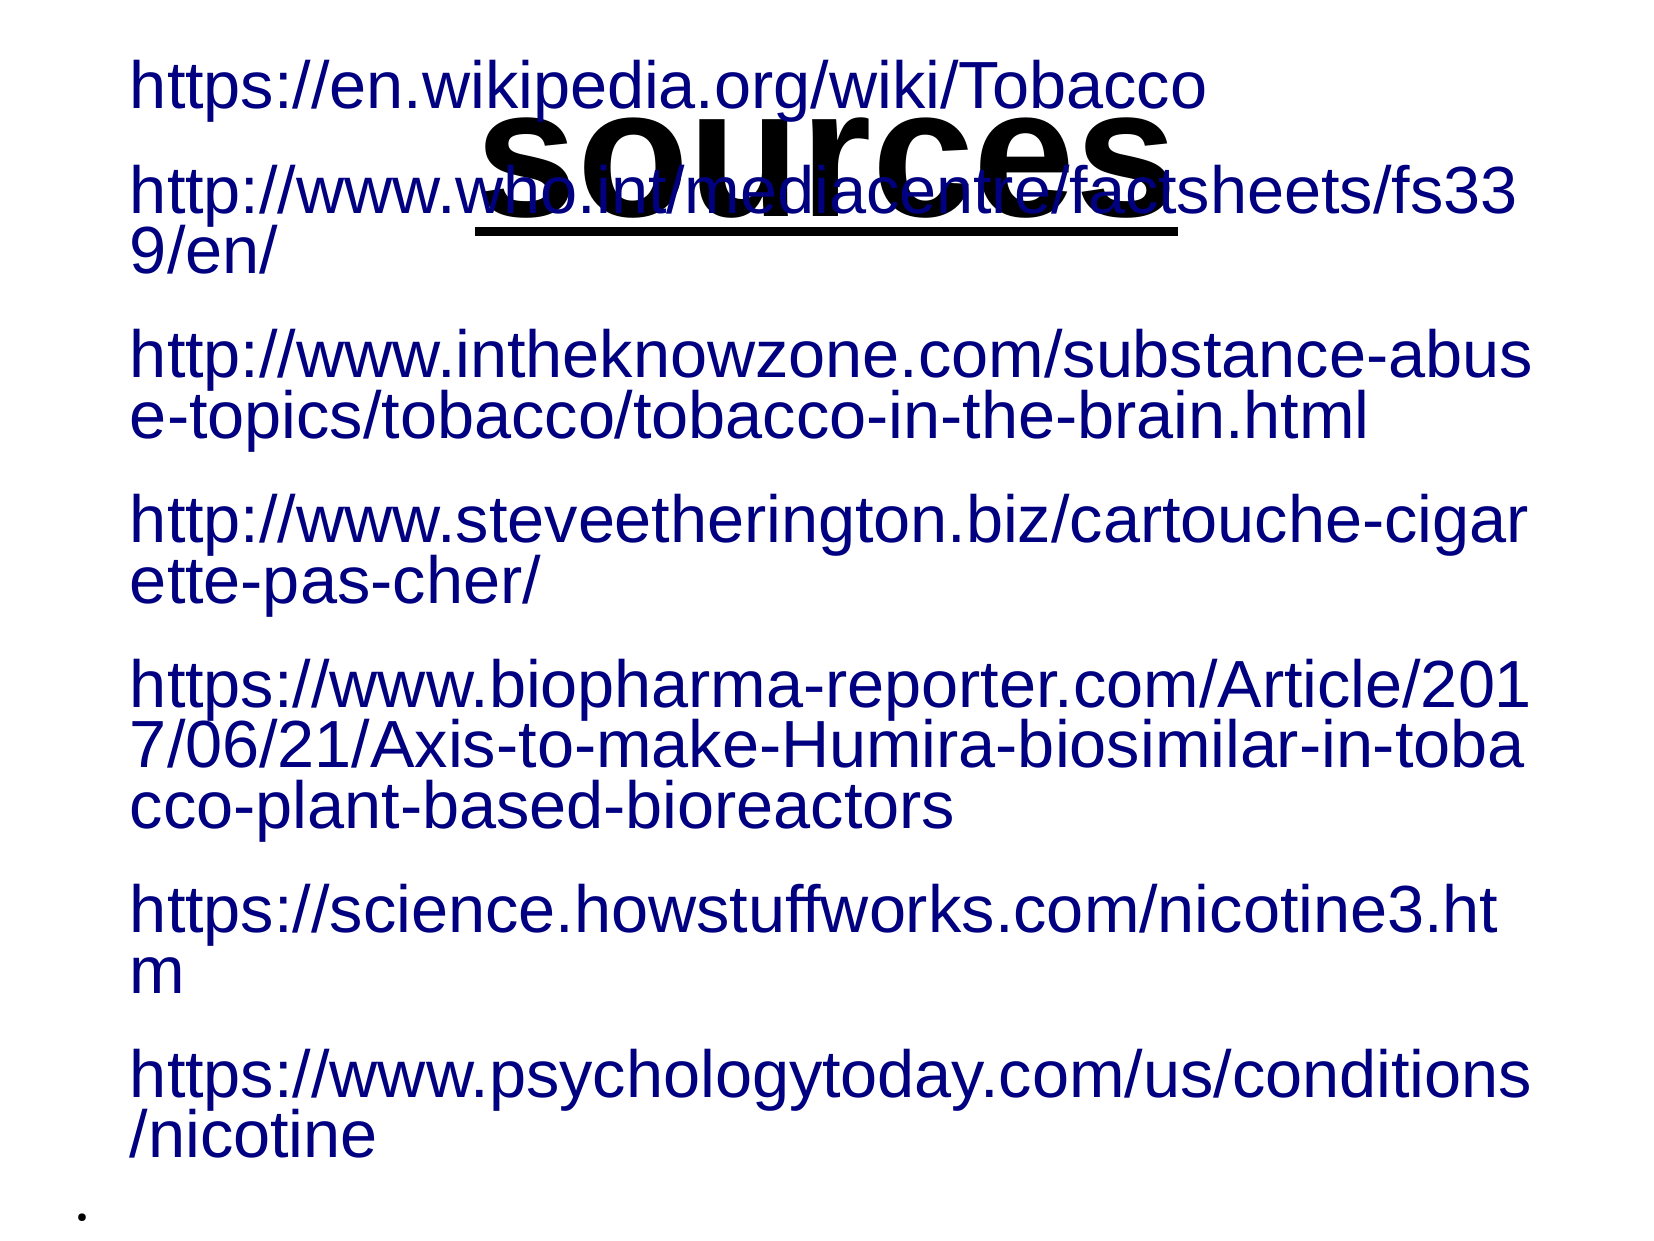

https://en.wikipedia.org/wiki/Tobacco
http://www.who.int/mediacentre/factsheets/fs339/en/
http://www.intheknowzone.com/substance-abuse-topics/tobacco/tobacco-in-the-brain.html
http://www.steveetherington.biz/cartouche-cigarette-pas-cher/
https://www.biopharma-reporter.com/Article/2017/06/21/Axis-to-make-Humira-biosimilar-in-tobacco-plant-based-bioreactors
https://science.howstuffworks.com/nicotine3.htm
https://www.psychologytoday.com/us/conditions/nicotine
# sources